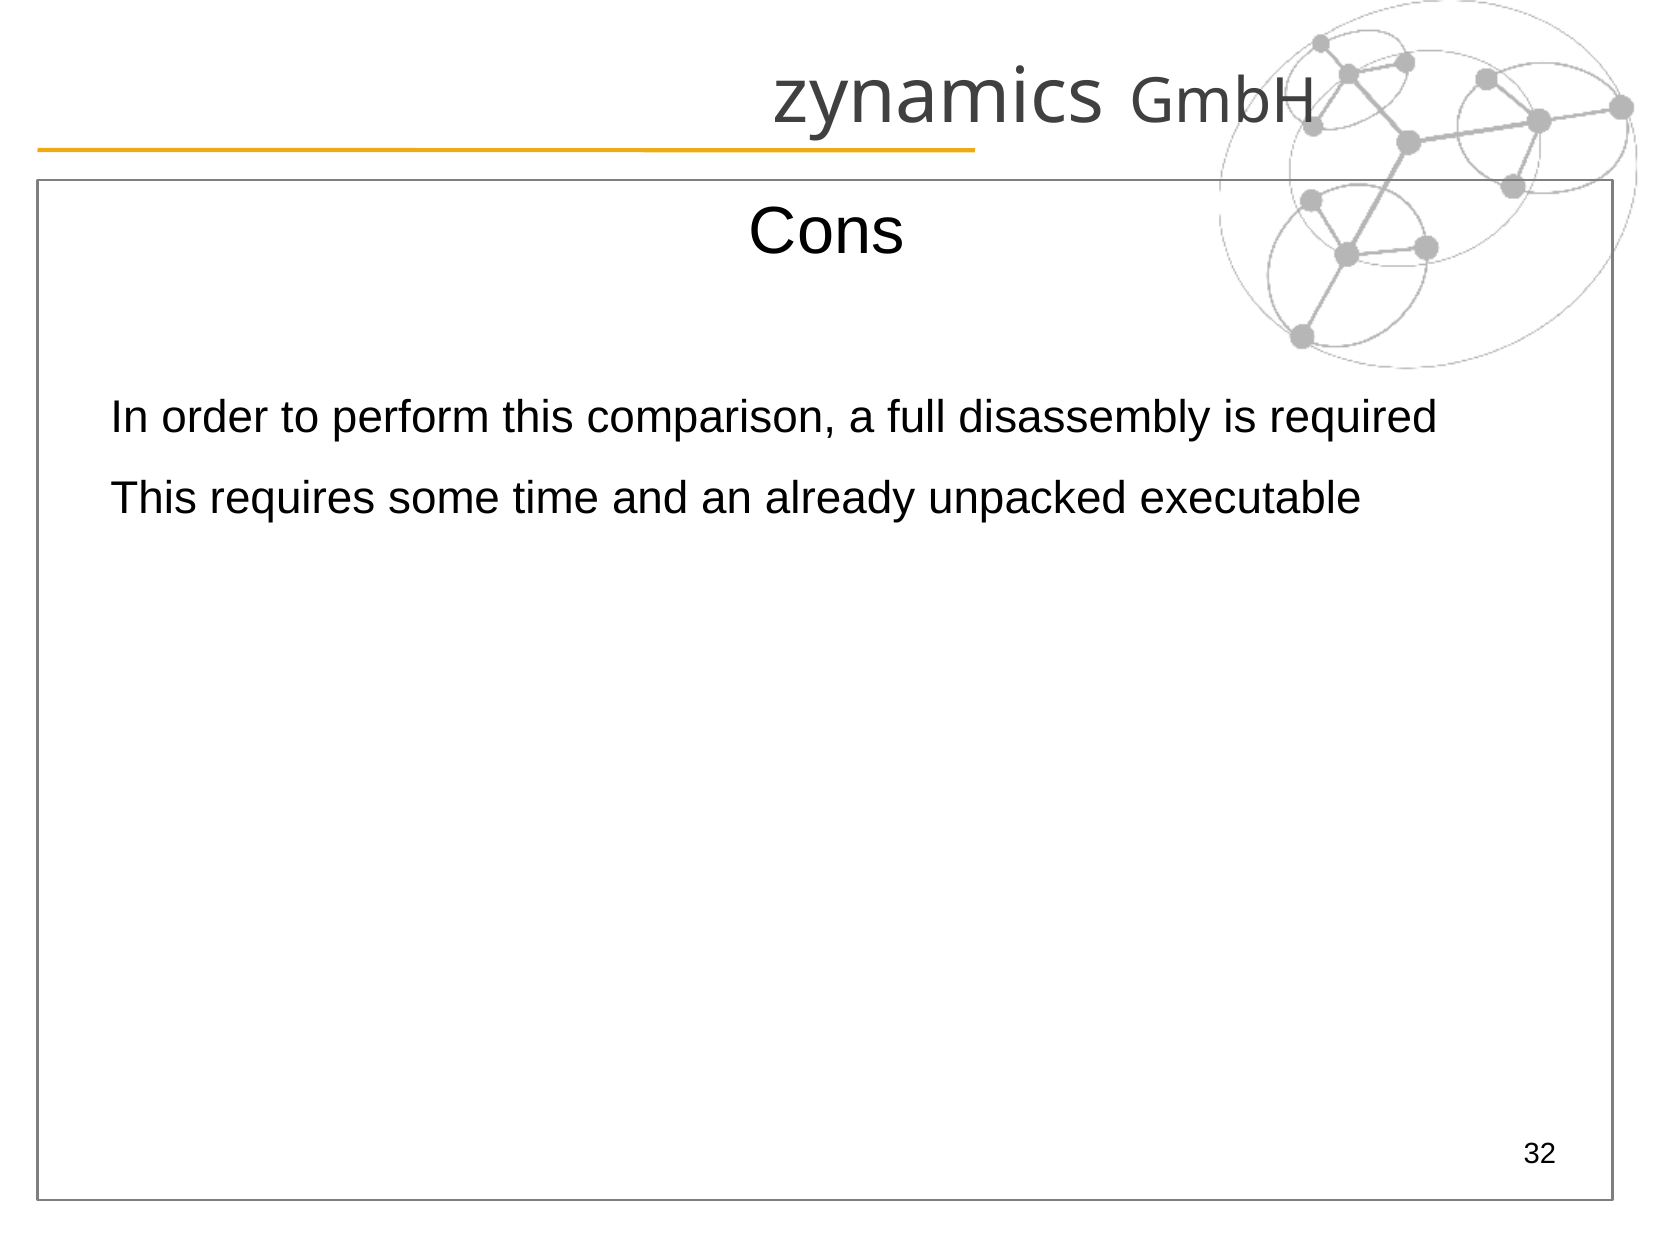

zynamics GmbH
# Cons
 In order to perform this comparison, a full disassembly is required
 This requires some time and an already unpacked executable